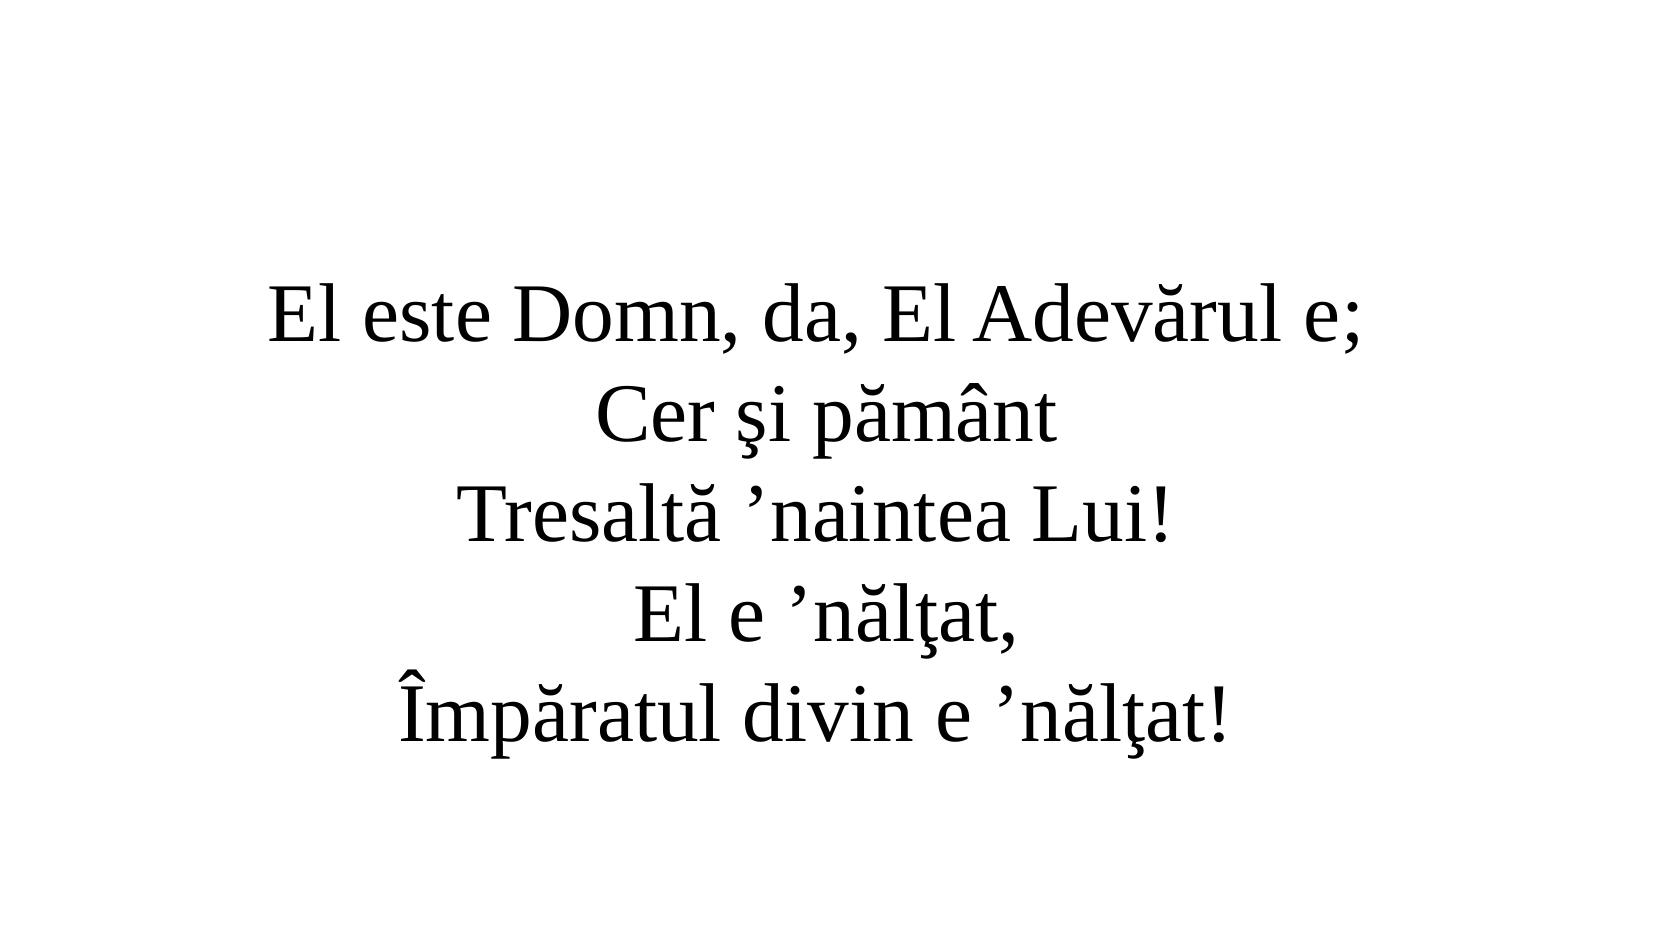

# El este Domn, da, El Adevărul e; Cer şi pământ Tresaltă ’naintea Lui! El e ’nălţat, Împăratul divin e ’nălţat!